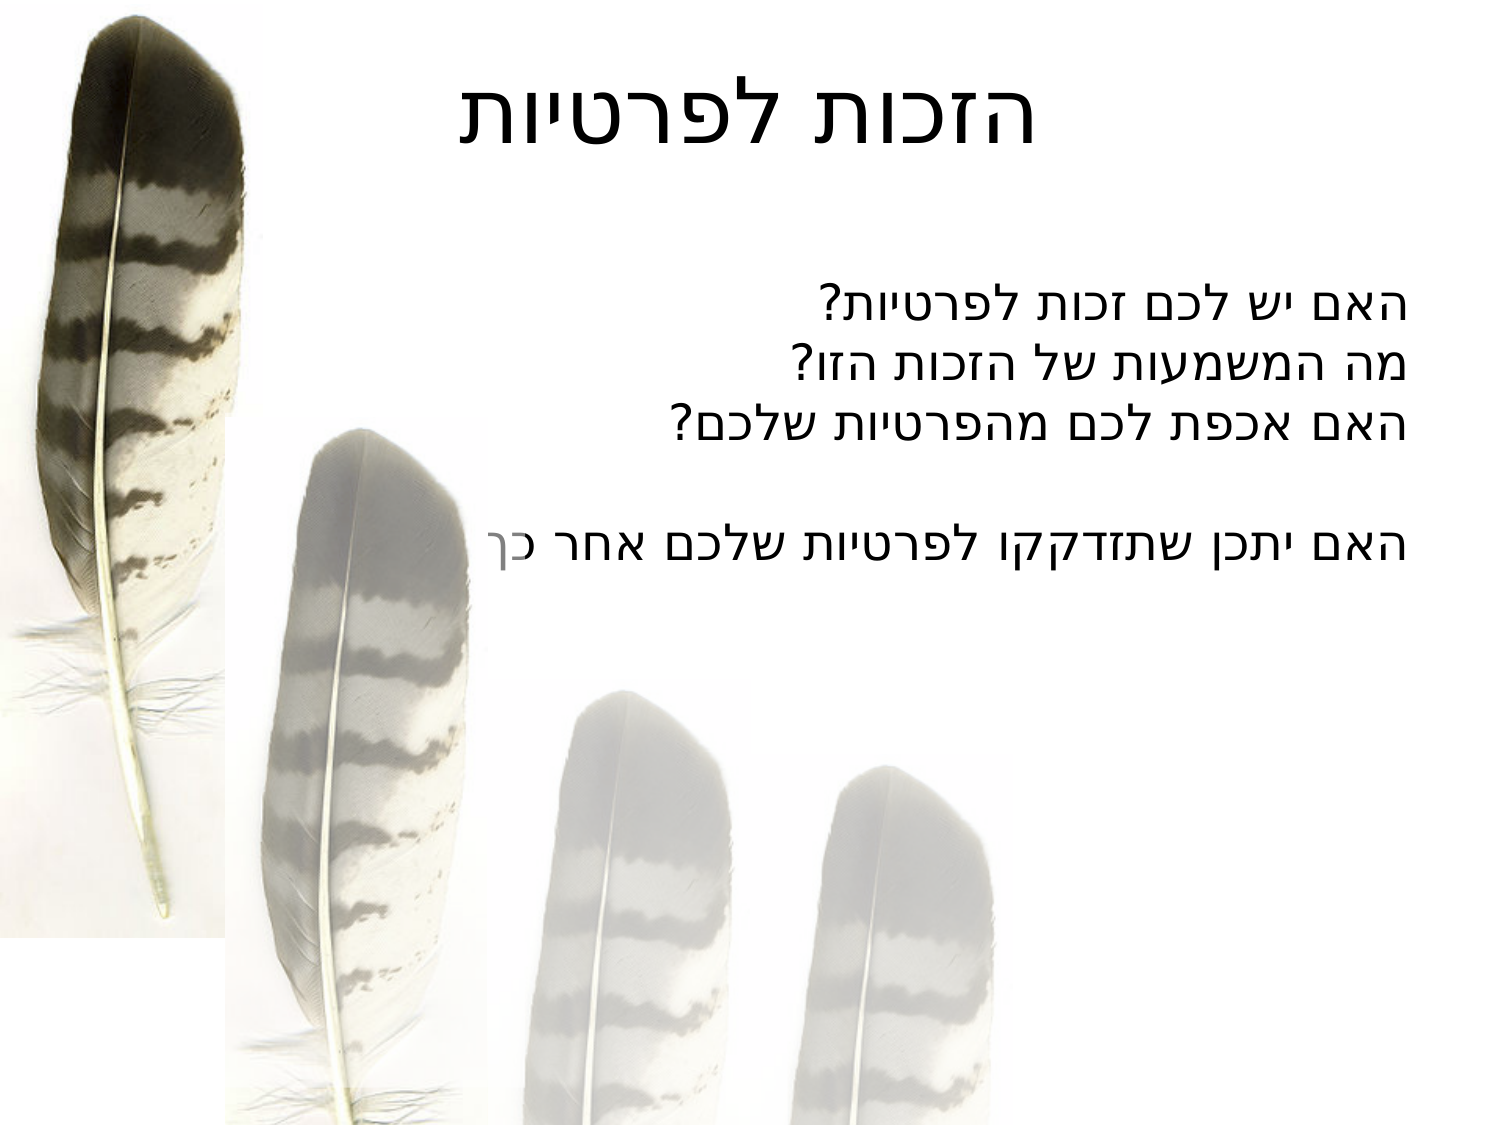

הזכות לפרטיות
האם יש לכם זכות לפרטיות?
מה המשמעות של הזכות הזו?
האם אכפת לכם מהפרטיות שלכם?
האם יתכן שתזדקקו לפרטיות שלכם אחר כך?